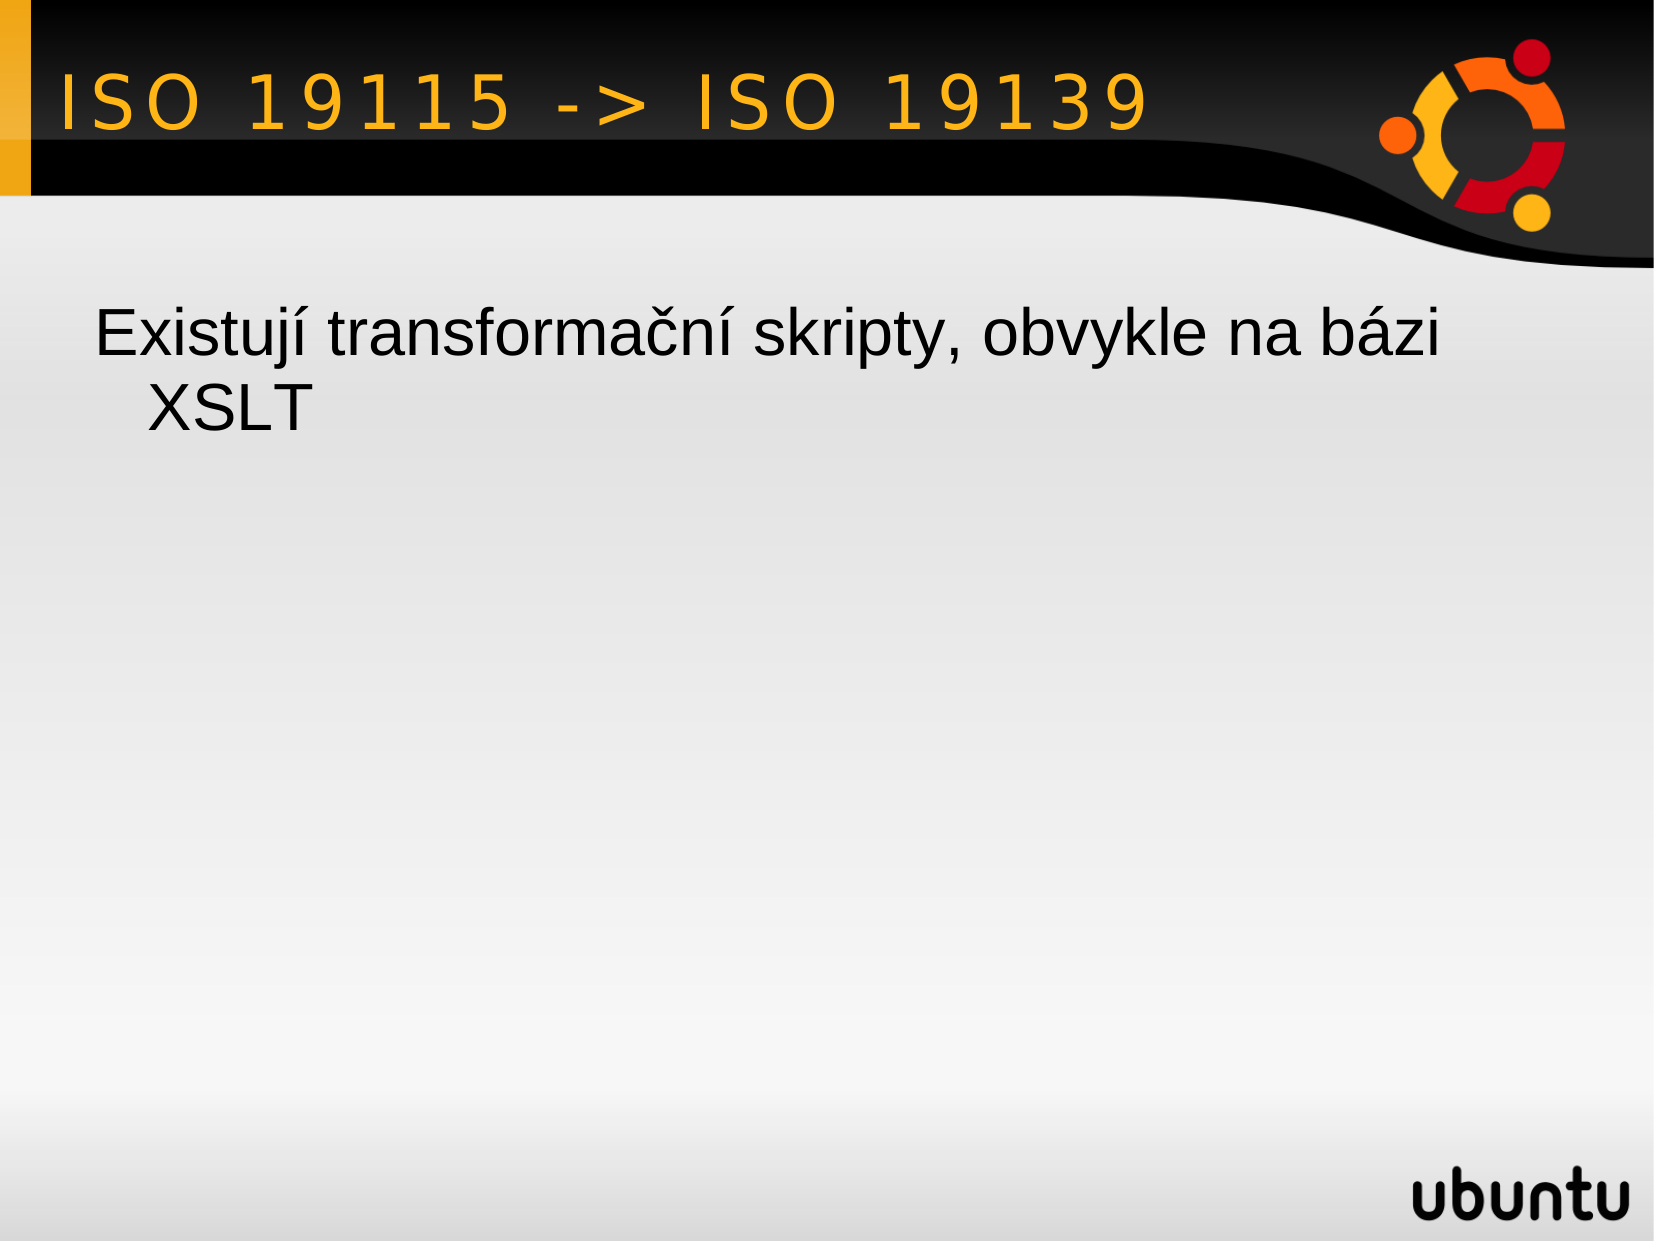

# ISO 19115 -> ISO 19139
Existují transformační skripty, obvykle na bázi XSLT